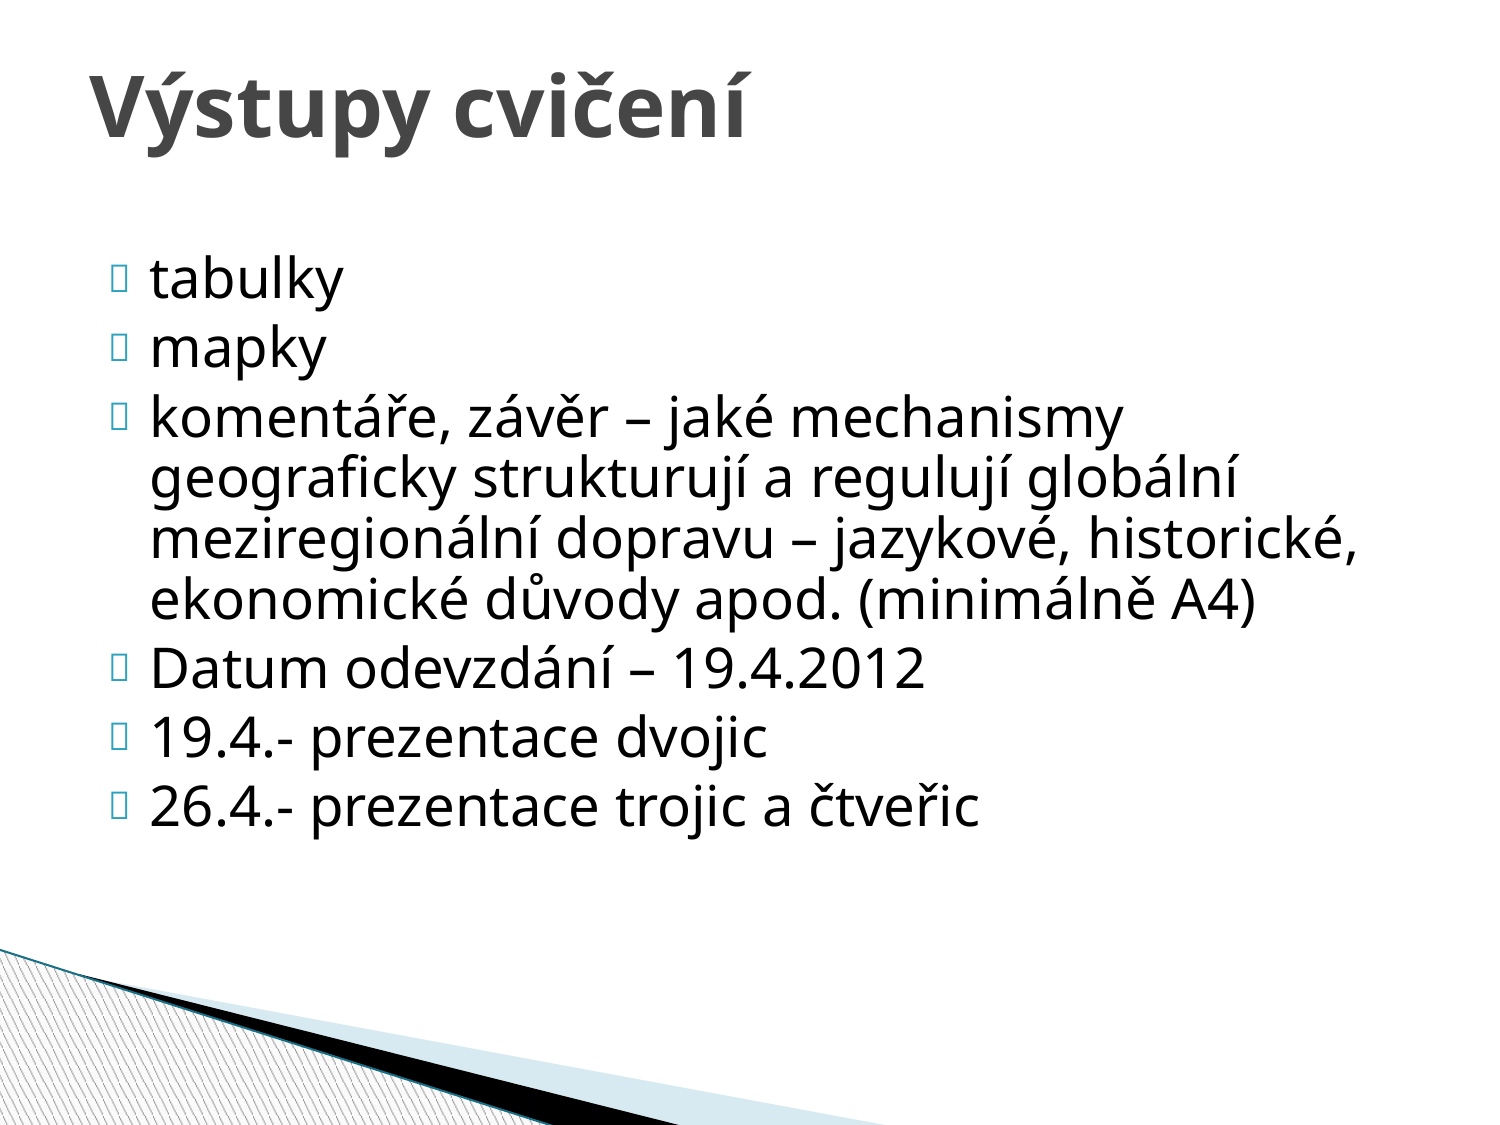

# Výstupy cvičení
tabulky
mapky
komentáře, závěr – jaké mechanismy geograficky strukturují a regulují globální meziregionální dopravu – jazykové, historické, ekonomické důvody apod. (minimálně A4)
Datum odevzdání – 19.4.2012
19.4.- prezentace dvojic
26.4.- prezentace trojic a čtveřic